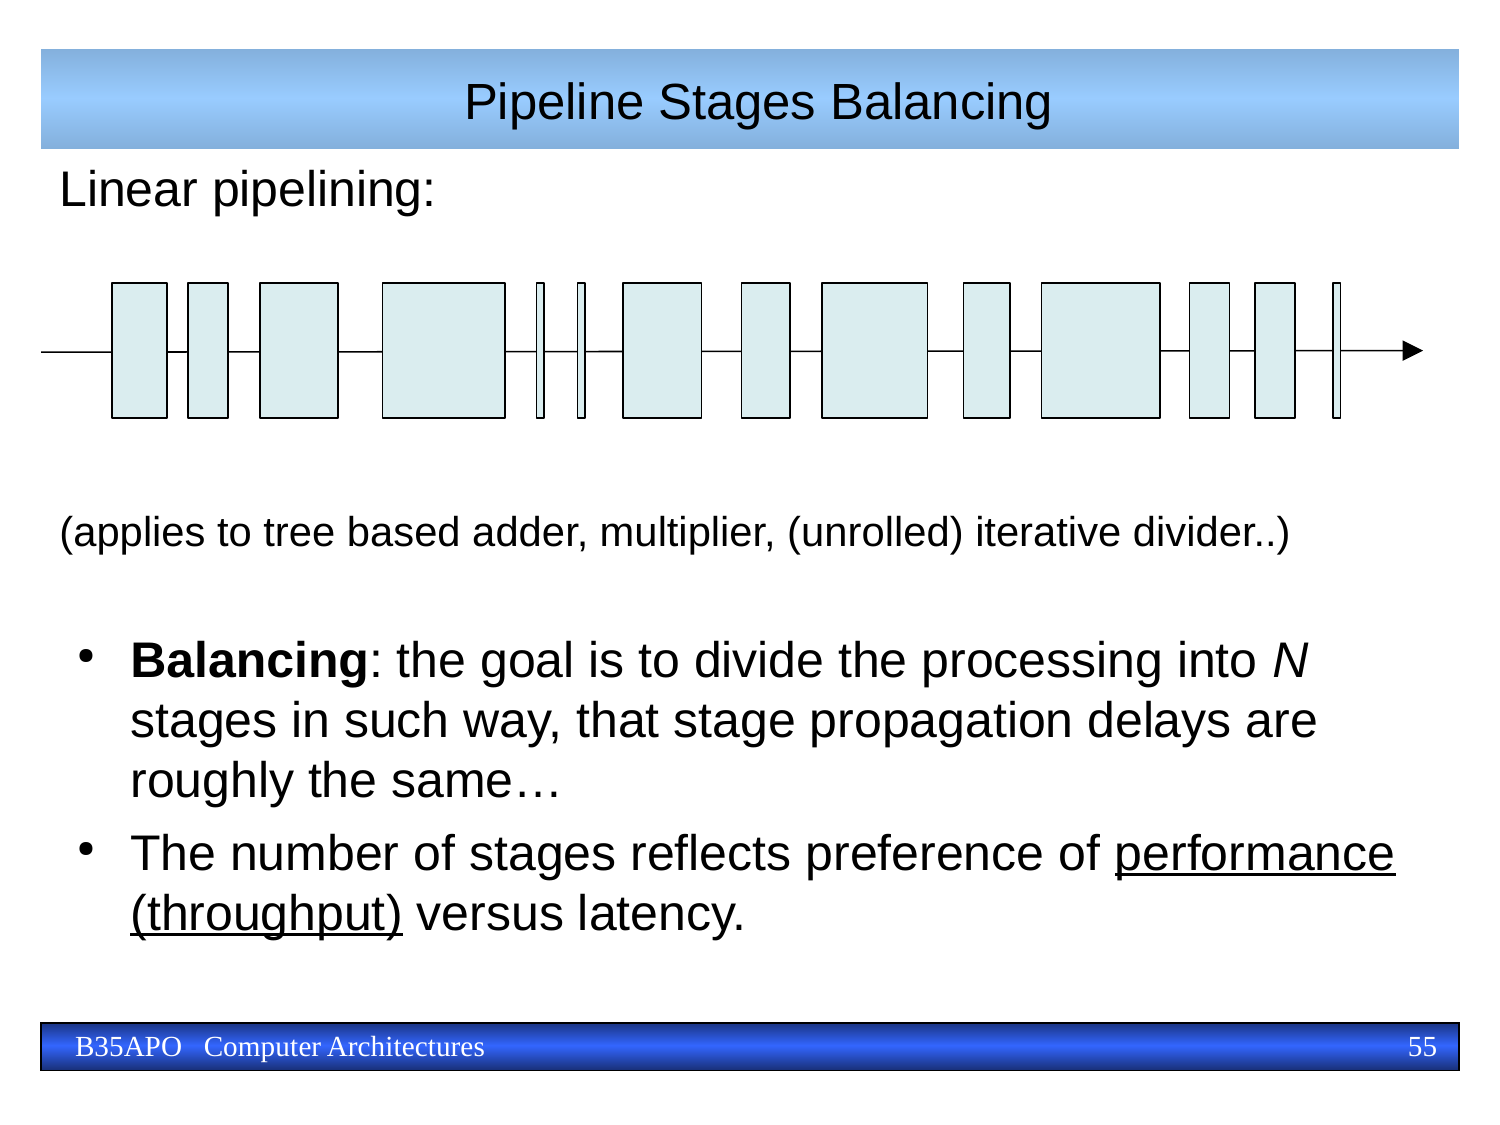

# Pipeline Stages Balancing
Linear pipelining:
(applies to tree based adder, multiplier, (unrolled) iterative divider..)
Balancing: the goal is to divide the processing into N stages in such way, that stage propagation delays are roughly the same…
The number of stages reflects preference of performance (throughput) versus latency.
B35APO Computer Architectures
55